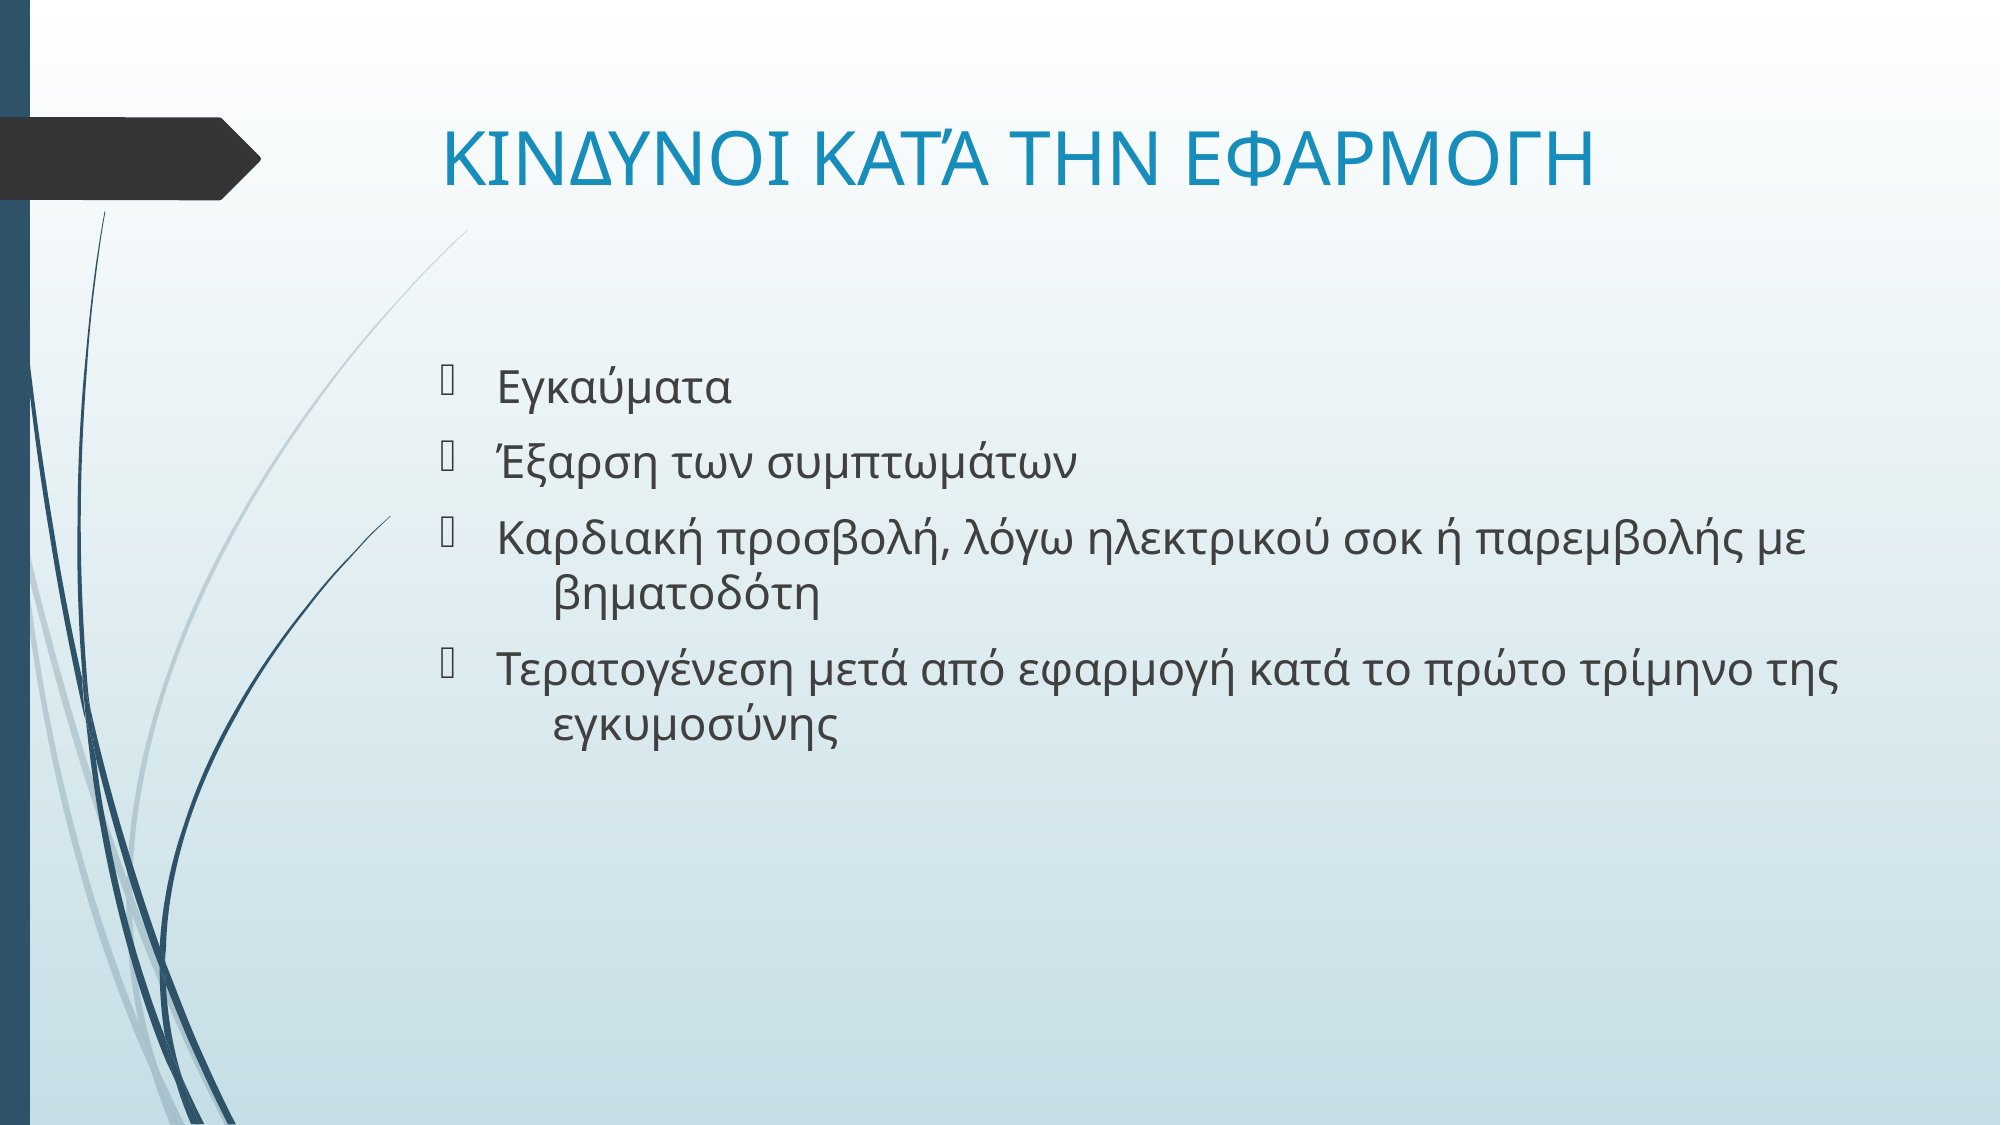

# ΚΙΝΔΥΝΟΙ ΚΑΤΆ ΤΗΝ ΕΦΑΡΜΟΓΗ
Εγκαύματα
Έξαρση των συμπτωμάτων
Καρδιακή προσβολή, λόγω ηλεκτρικού σοκ ή παρεμβολής με βηματοδότη
Τερατογένεση μετά από εφαρμογή κατά το πρώτο τρίμηνο της εγκυμοσύνης